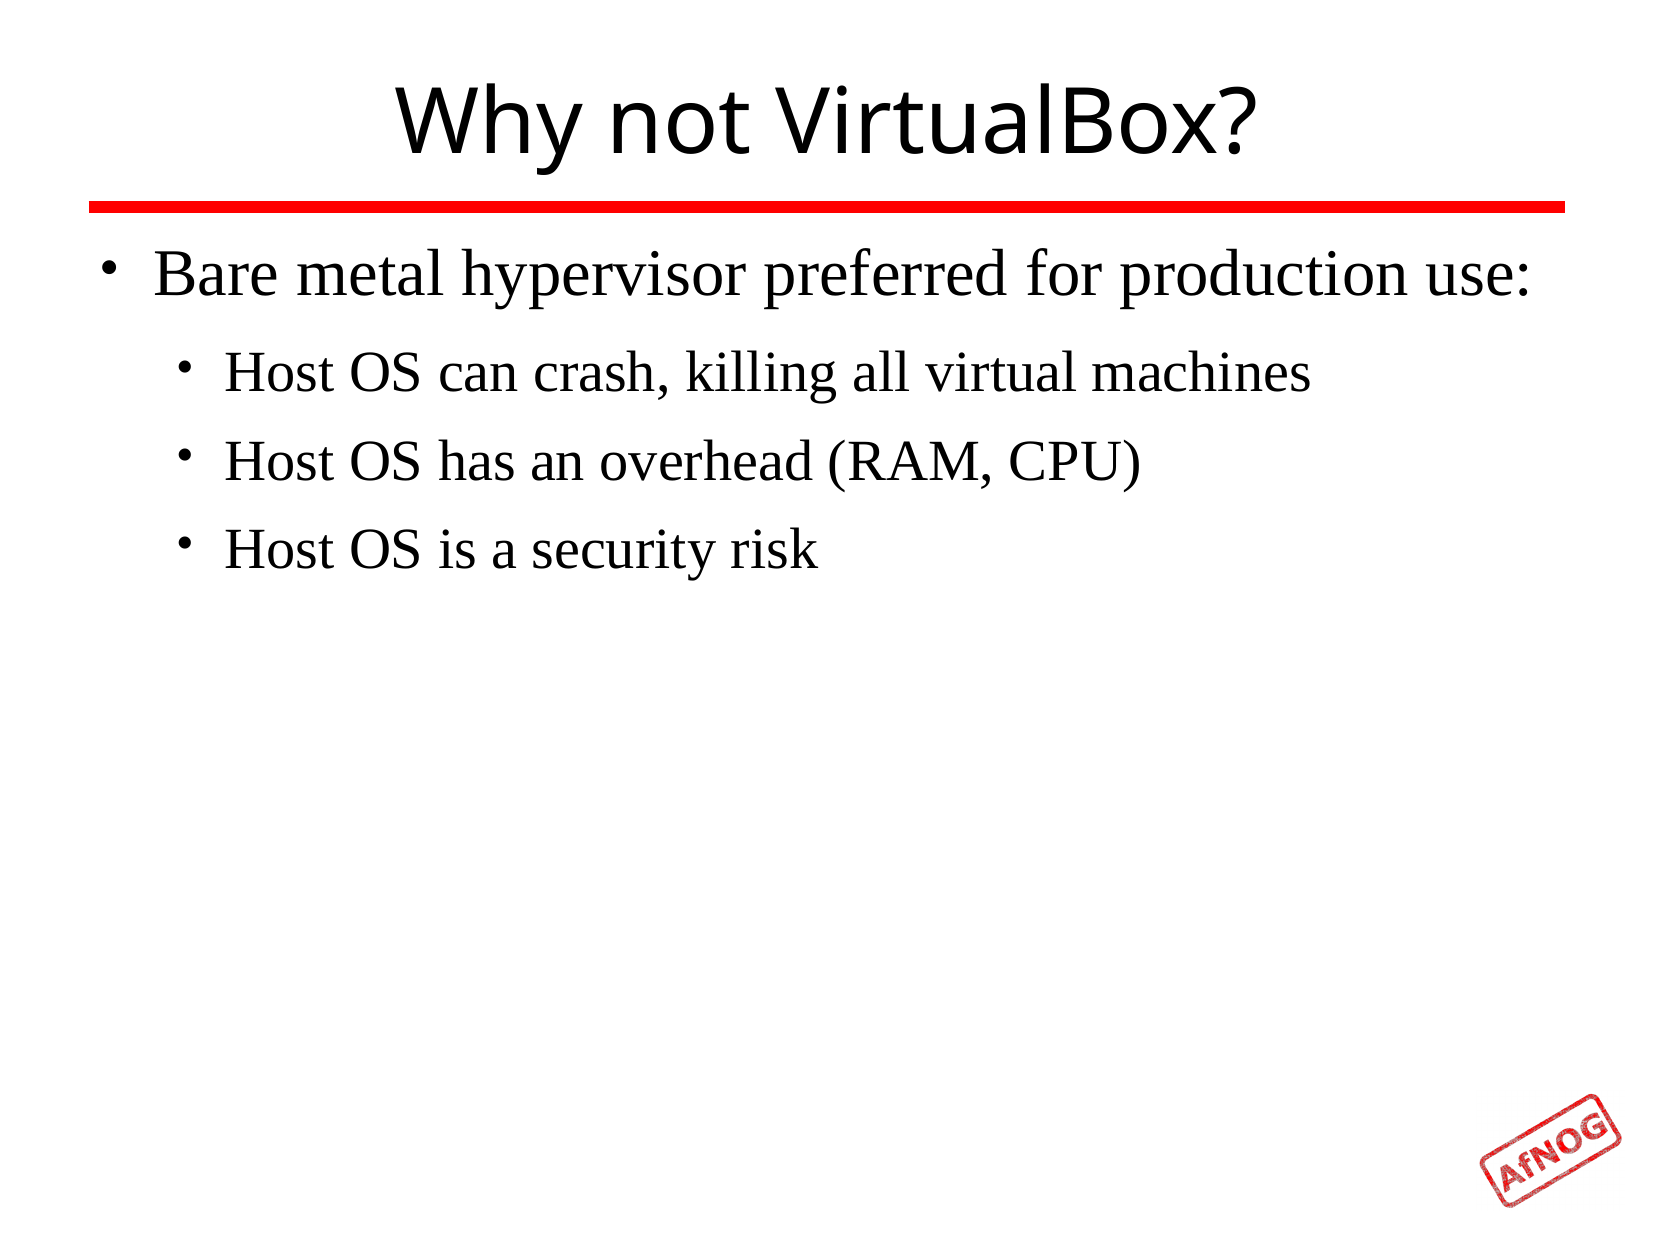

# Why not VirtualBox?
Bare metal hypervisor preferred for production use:
Host OS can crash, killing all virtual machines
Host OS has an overhead (RAM, CPU)
Host OS is a security risk